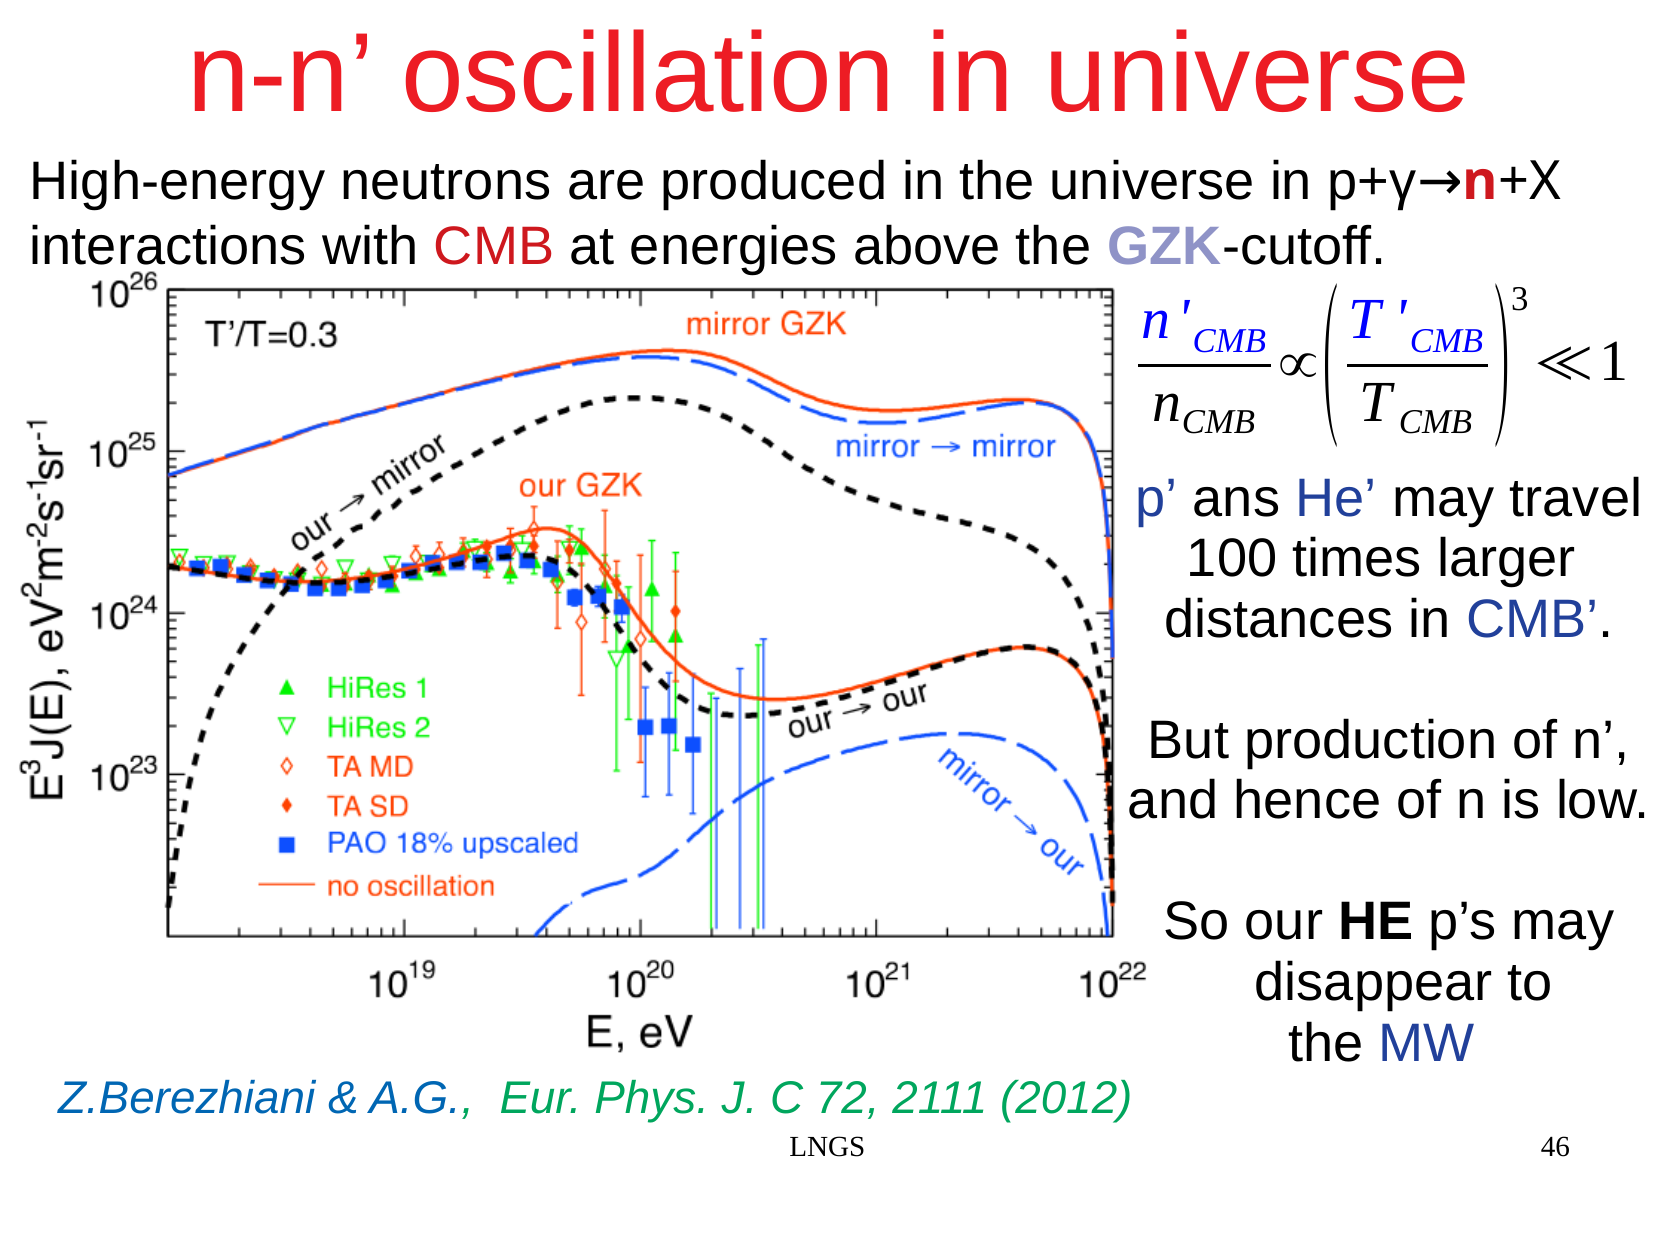

# n-n’ oscillation in universe
High-energy neutrons are produced in the universe in p+γ→n+X interactions with CMB at energies above the GZK-cutoff.
p’ ans He’ may travel
100 times larger
distances in CMB’.
But production of n’,
and hence of n is low.
So our HE p’s may
 disappear to
the MW
Z.Berezhiani & A.G., Eur. Phys. J. C 72, 2111 (2012)
LNGS
46